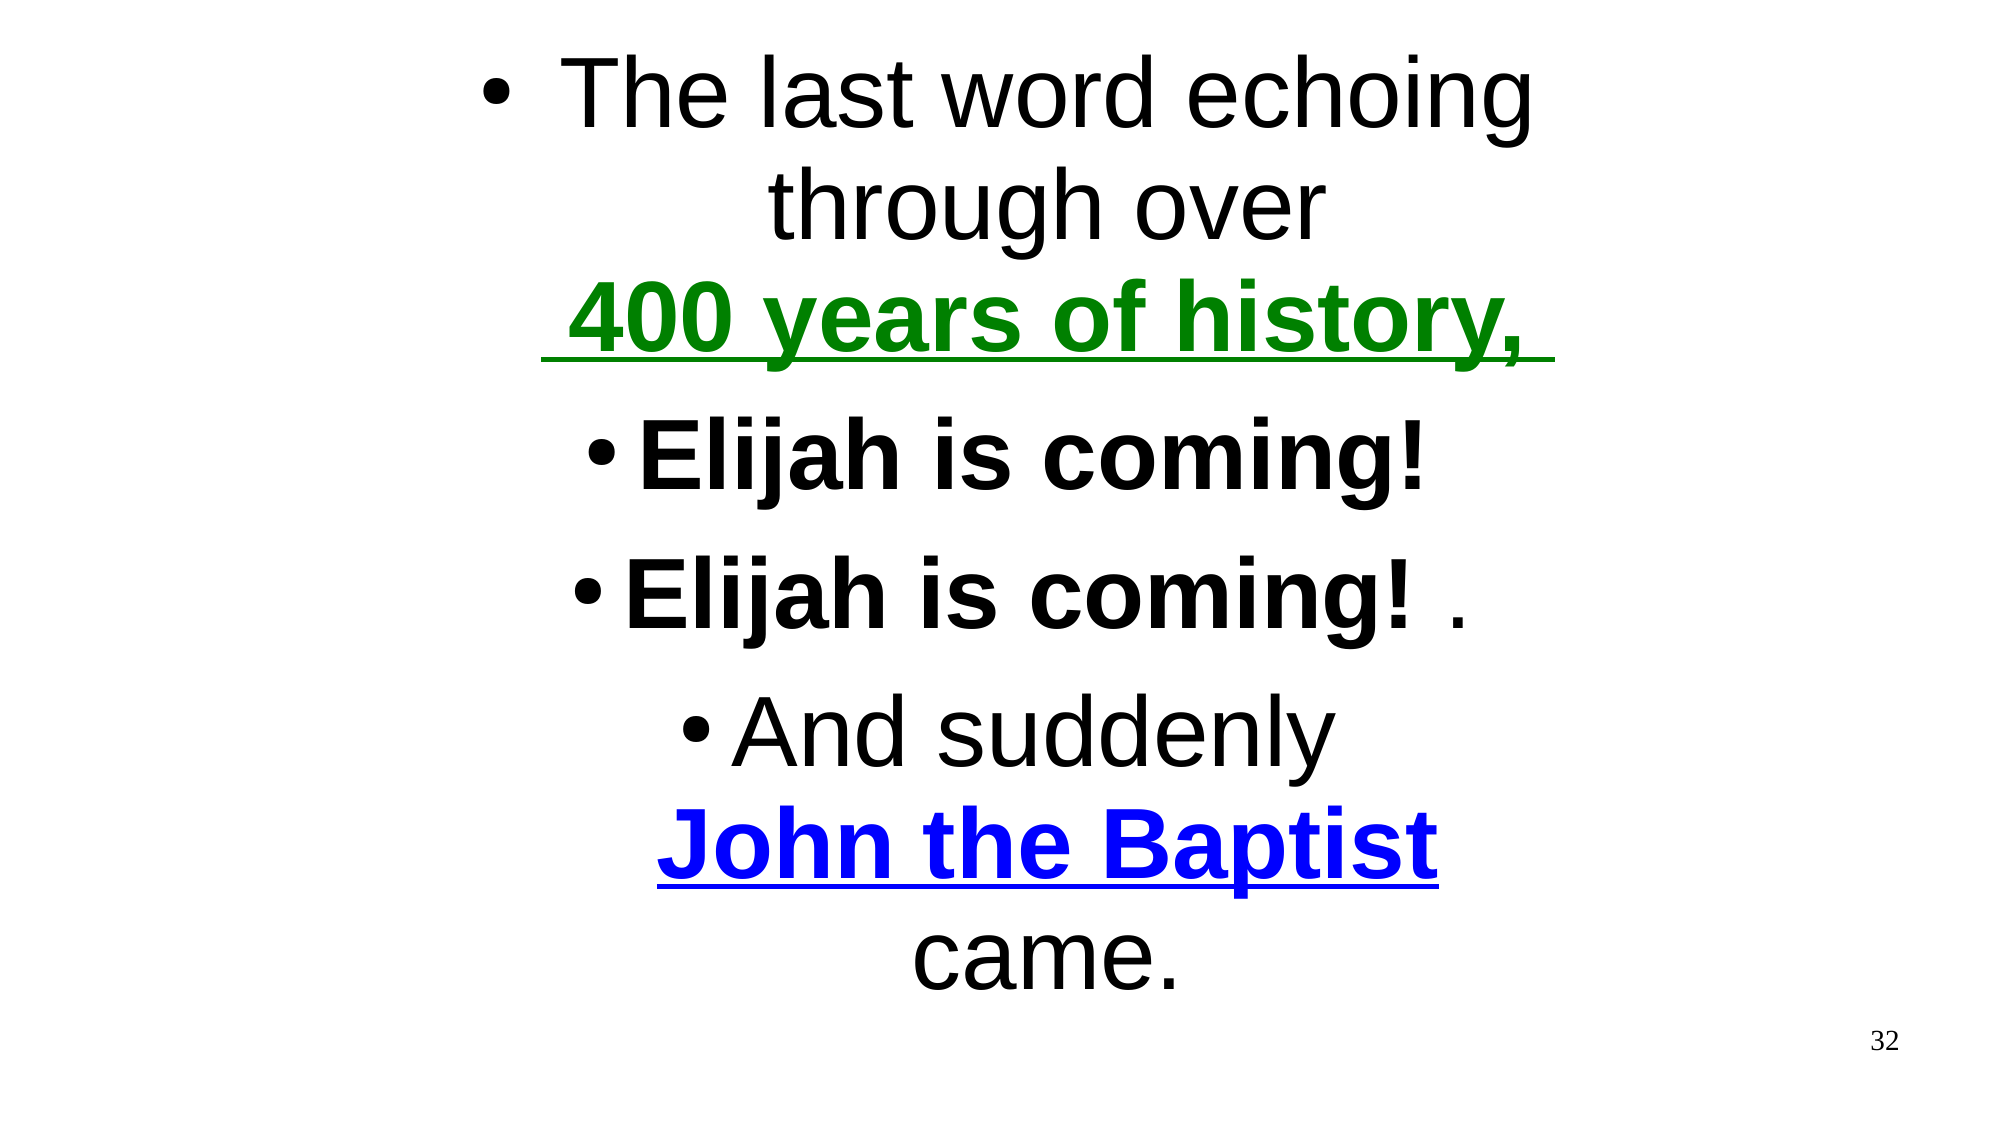

# The last word echoing through over 400 years of history,
Elijah is coming!
Elijah is coming! .
And suddenly
John the Baptist
 came.
32